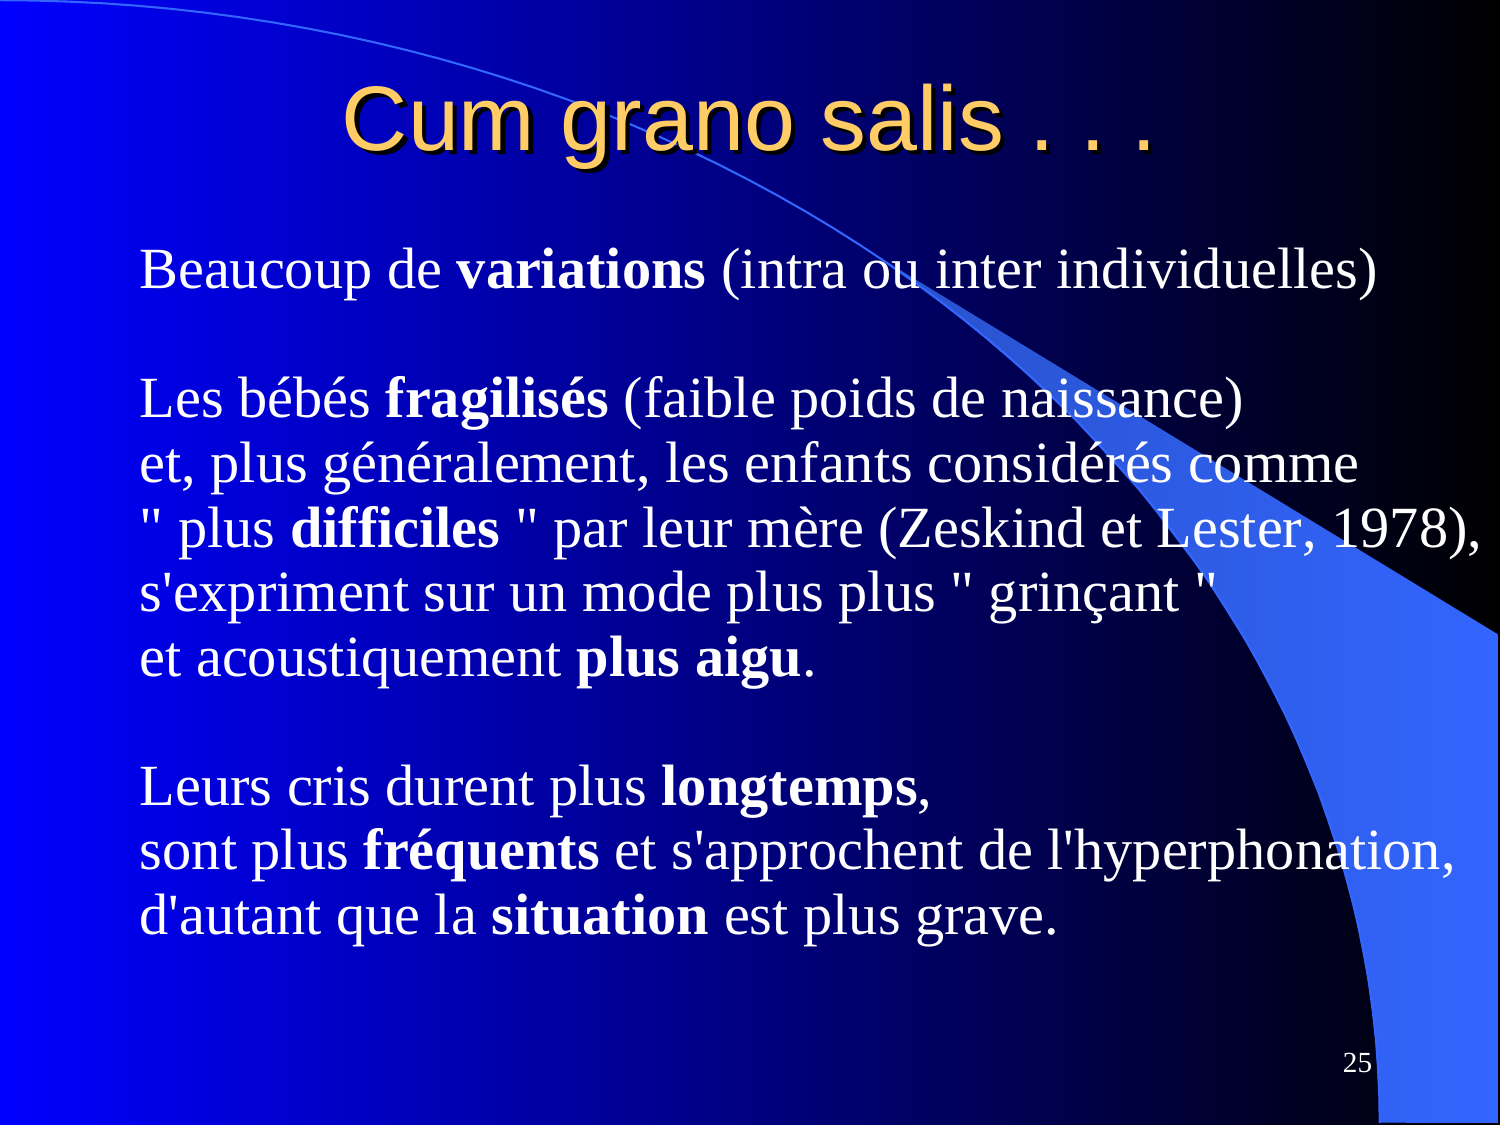

# Cum grano salis . . .
Beaucoup de variations (intra ou inter individuelles)
Les bébés fragilisés (faible poids de naissance)
et, plus généralement, les enfants considérés comme
" plus difficiles " par leur mère (Zeskind et Lester, 1978),
s'expriment sur un mode plus plus " grinçant "
et acoustiquement plus aigu.
Leurs cris durent plus longtemps,
sont plus fréquents et s'approchent de l'hyperphonation,
d'autant que la situation est plus grave.
25